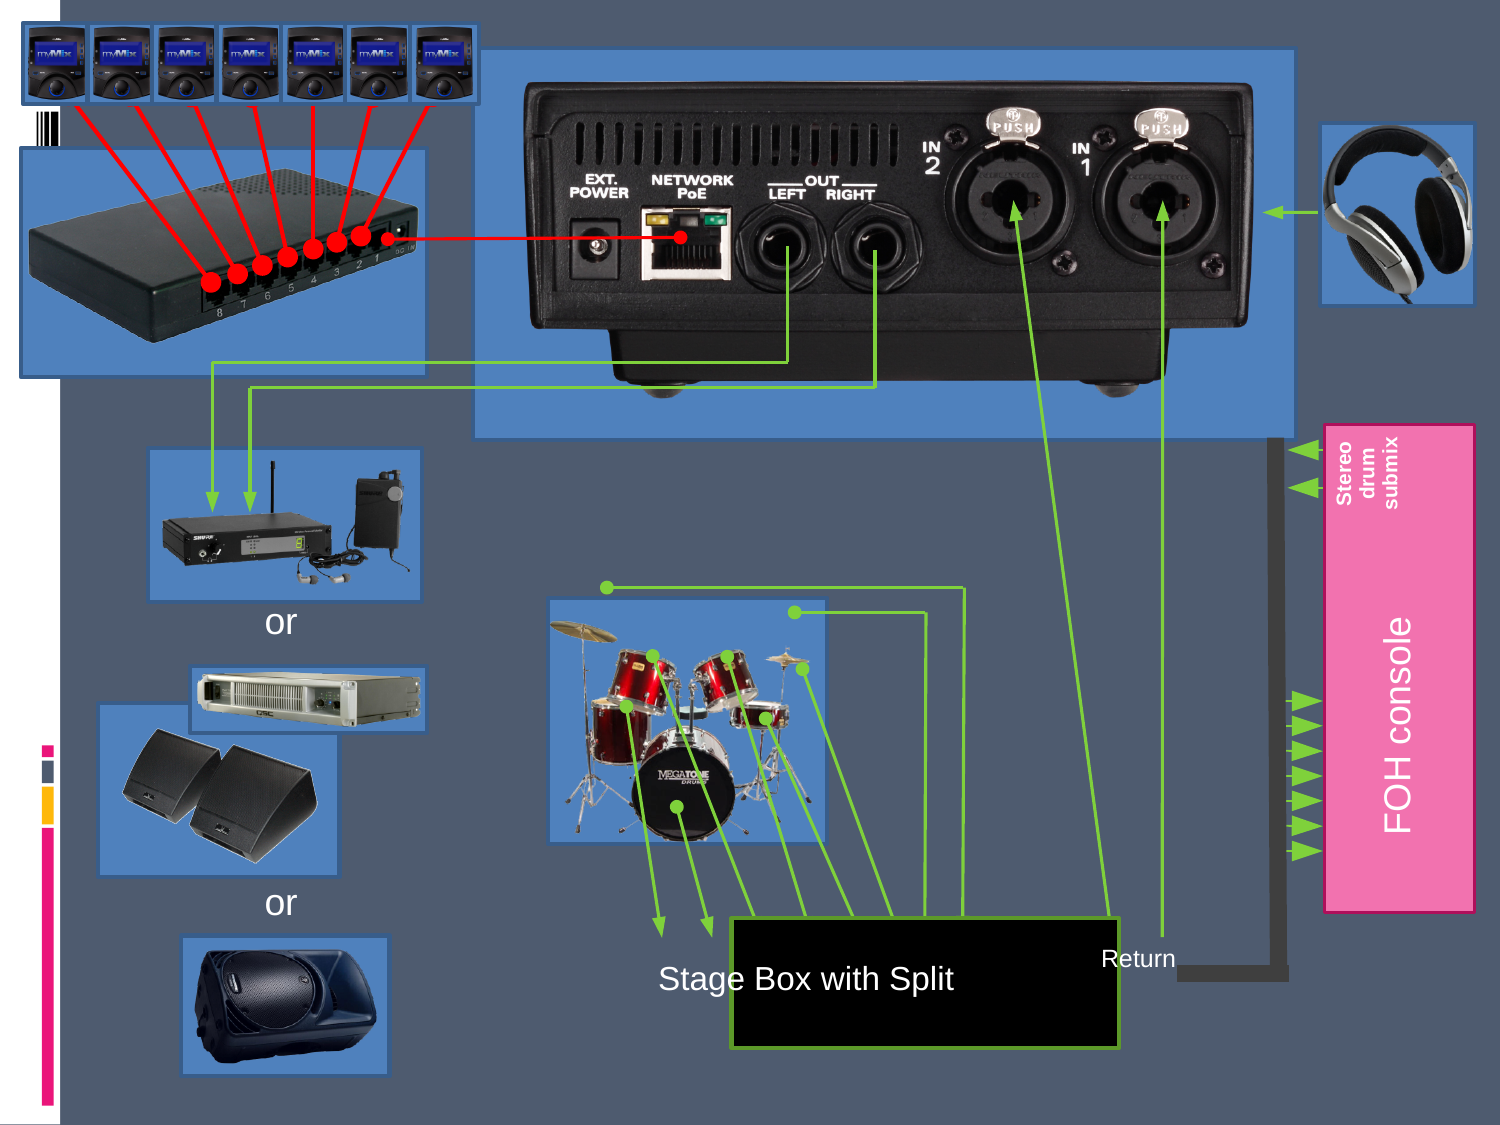

or
or
Stereo drum submix
FOH console
Stage Box with Split
Return